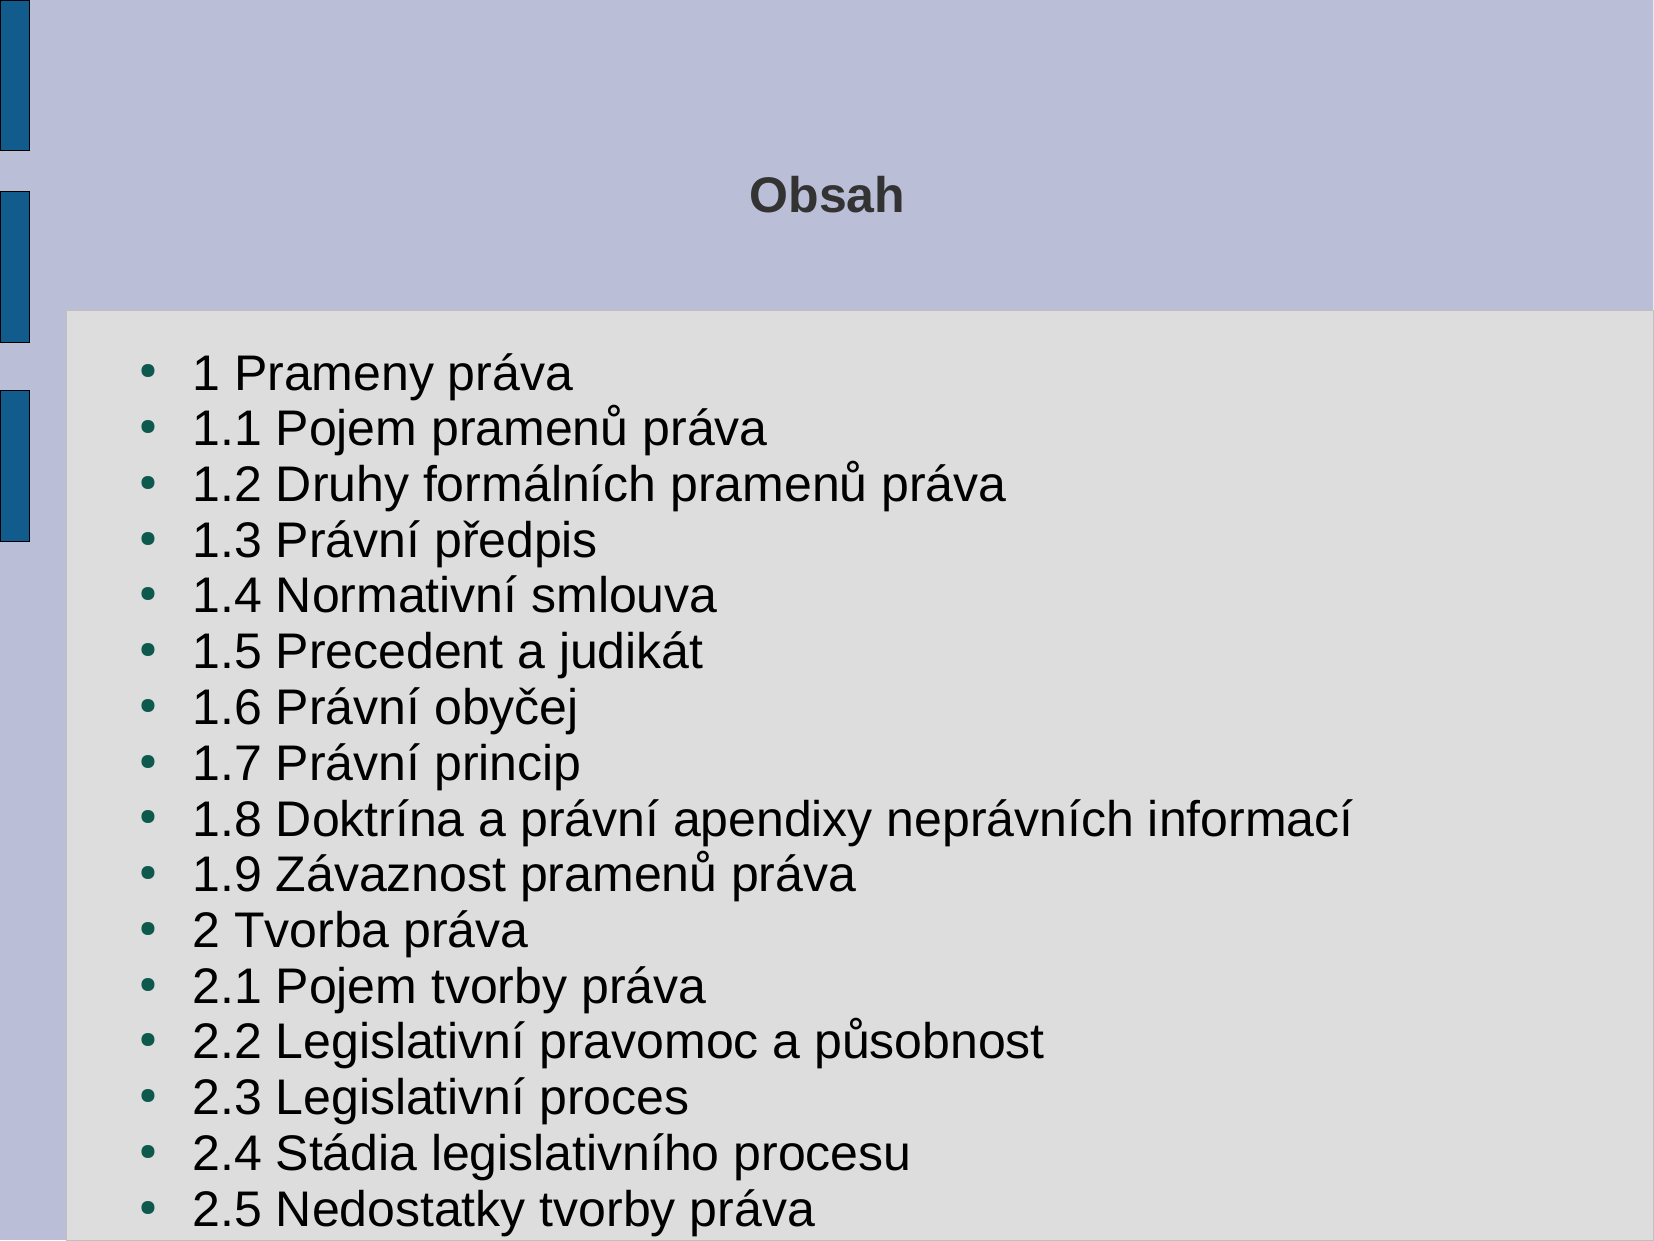

# Obsah
1 Prameny práva
1.1 Pojem pramenů práva
1.2 Druhy formálních pramenů práva
1.3 Právní předpis
1.4 Normativní smlouva
1.5 Precedent a judikát
1.6 Právní obyčej
1.7 Právní princip
1.8 Doktrína a právní apendixy neprávních informací
1.9 Závaznost pramenů práva
2 Tvorba práva
2.1 Pojem tvorby práva
2.2 Legislativní pravomoc a působnost
2.3 Legislativní proces
2.4 Stádia legislativního procesu
2.5 Nedostatky tvorby práva